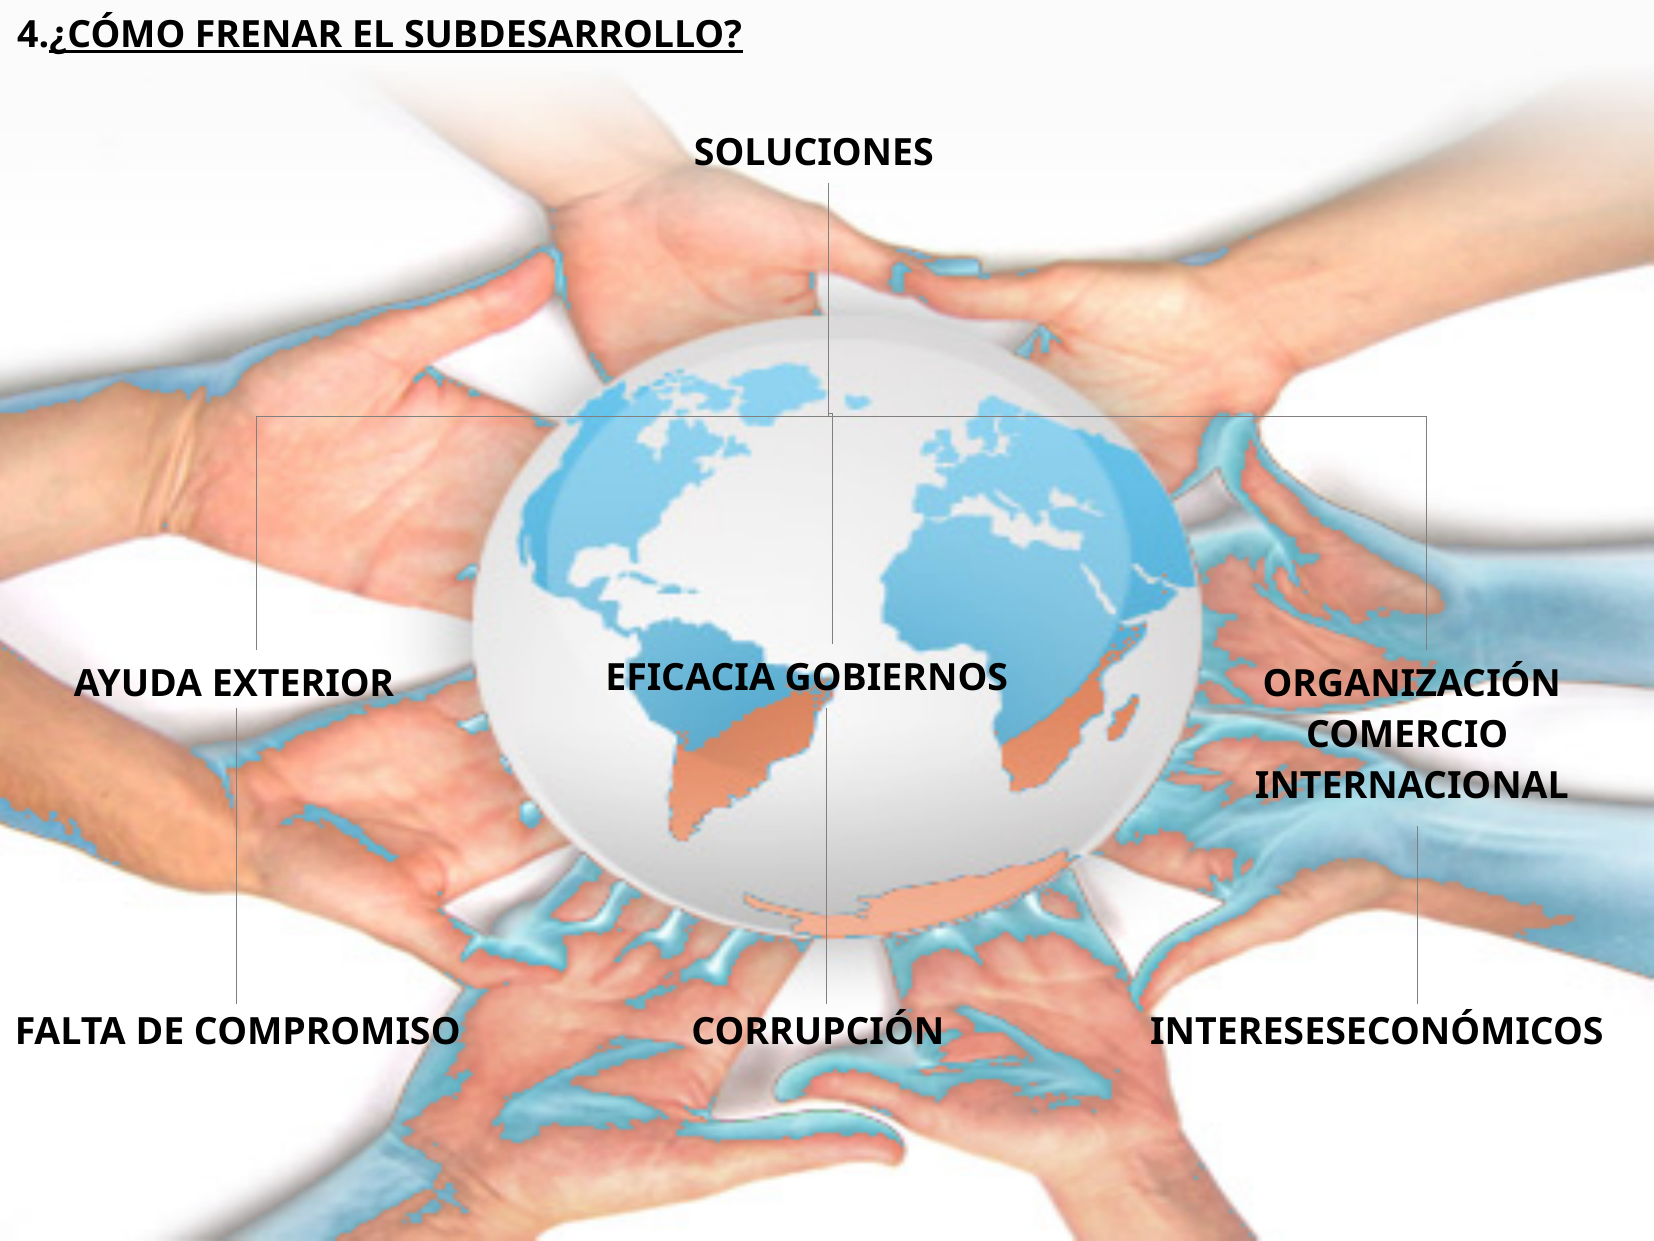

4.¿CÓMO FRENAR EL SUBDESARROLLO?
SOLUCIONES
EFICACIA GOBIERNOS
AYUDA EXTERIOR
ORGANIZACIÓN
COMERCIO
INTERNACIONAL
FALTA DE COMPROMISO
CORRUPCIÓN
INTERESESECONÓMICOS